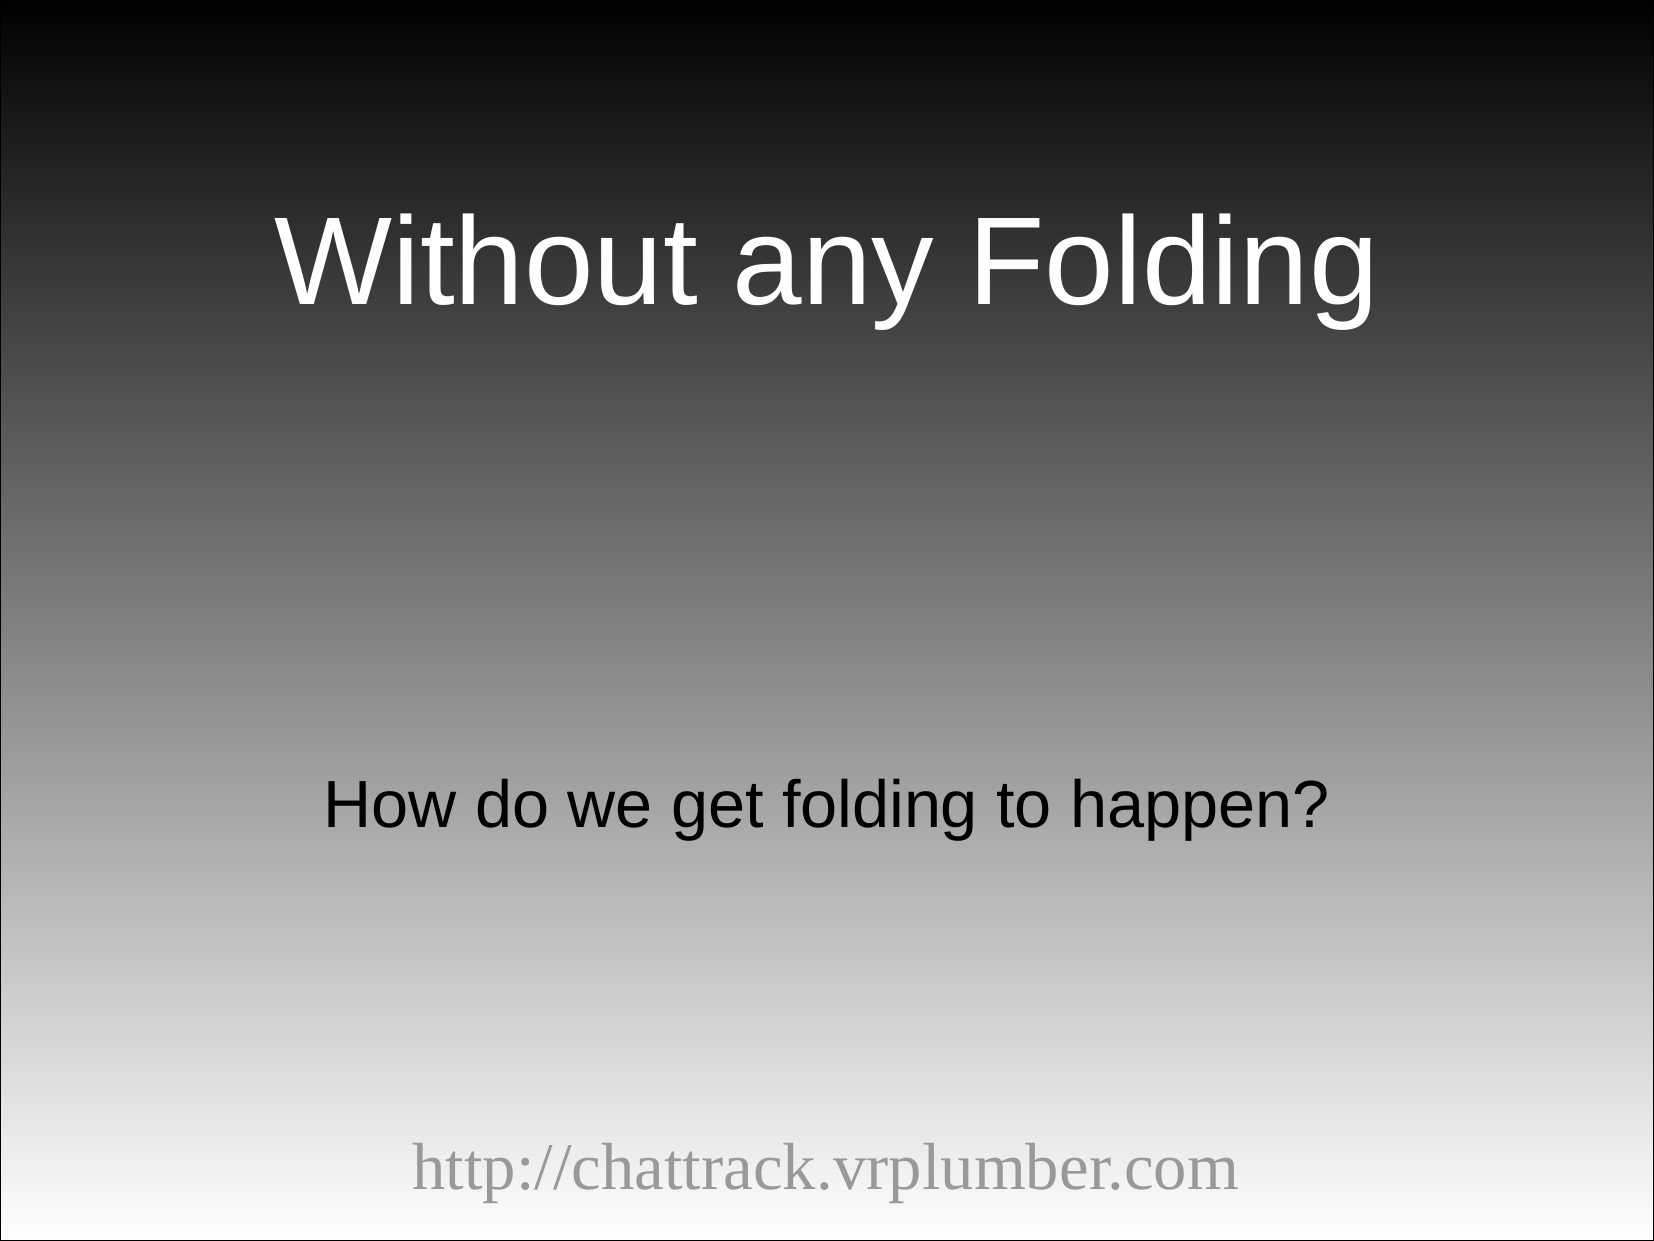

# Without any Folding
How do we get folding to happen?
http://chattrack.vrplumber.com
39